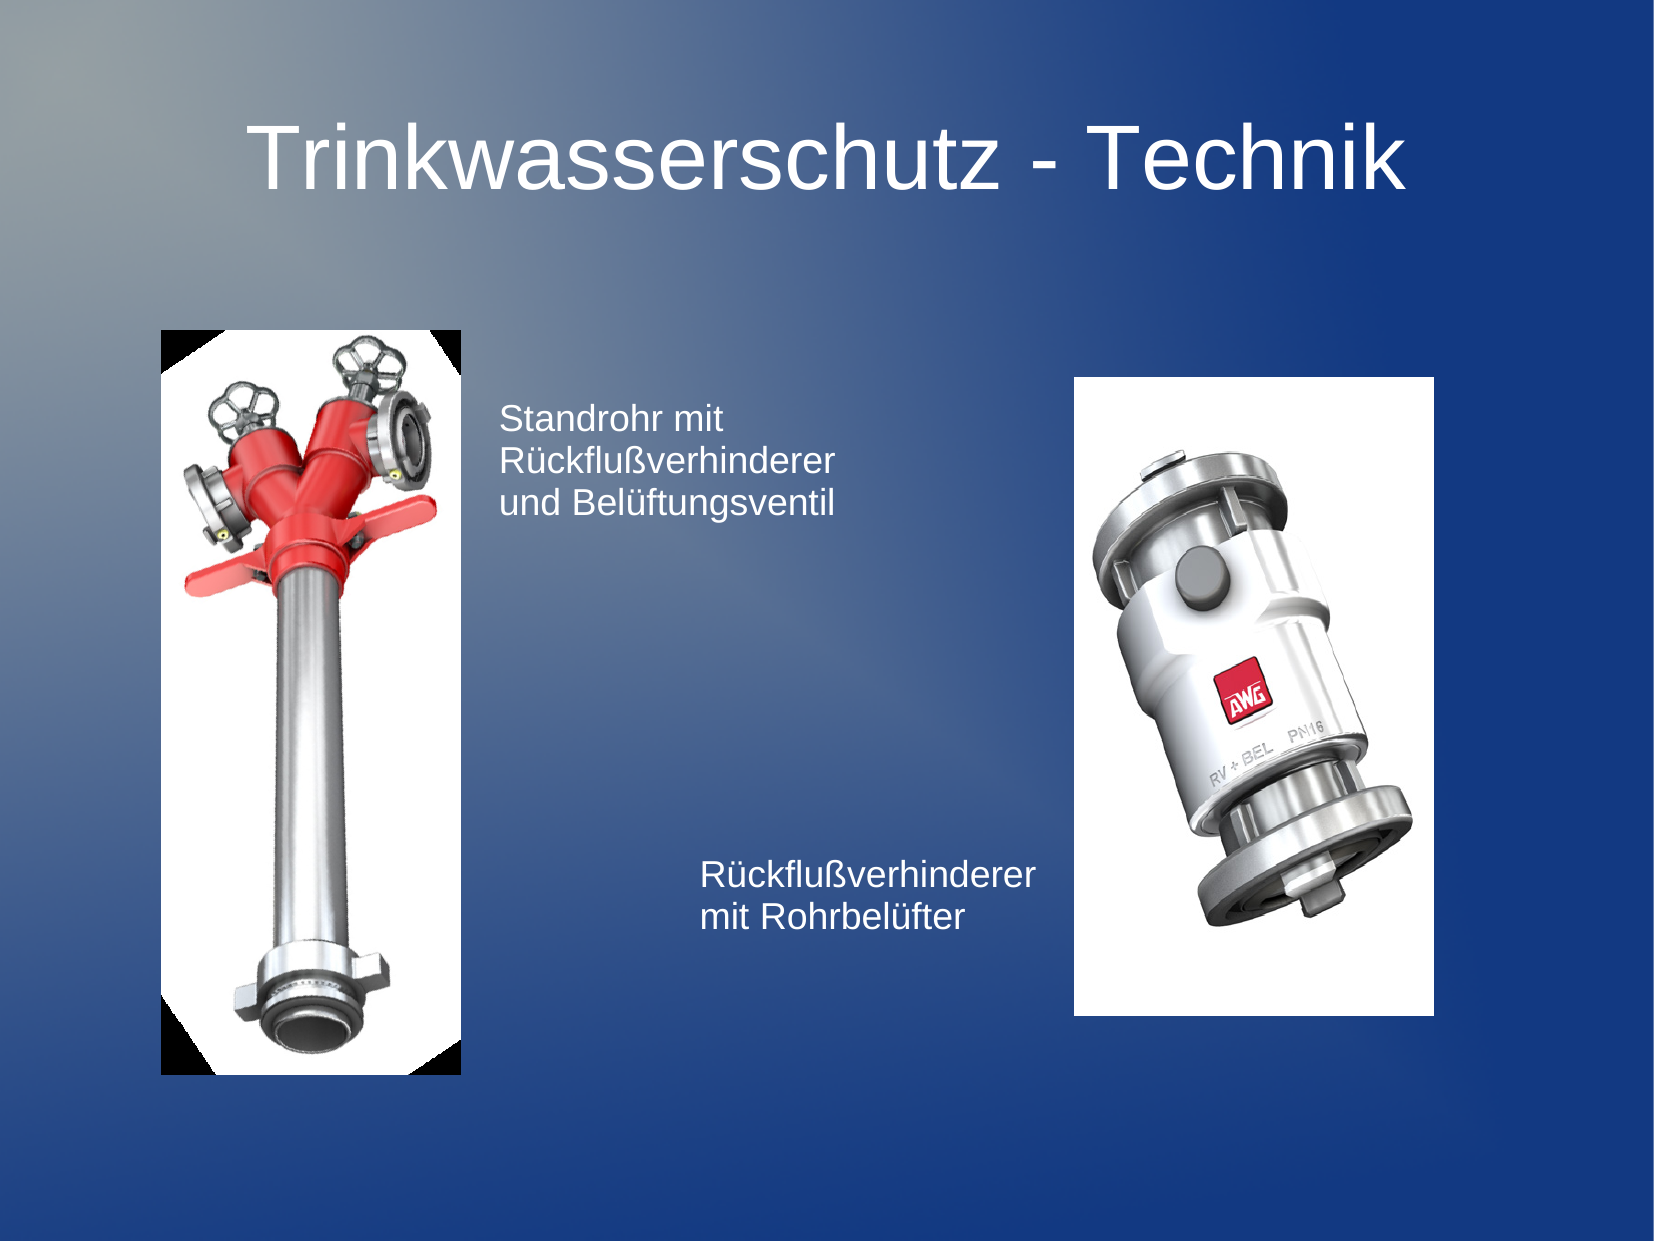

# Trinkwasserschutz - Technik
Standrohr mit
Rückflußverhinderer
und Belüftungsventil
Rückflußverhinderer
mit Rohrbelüfter